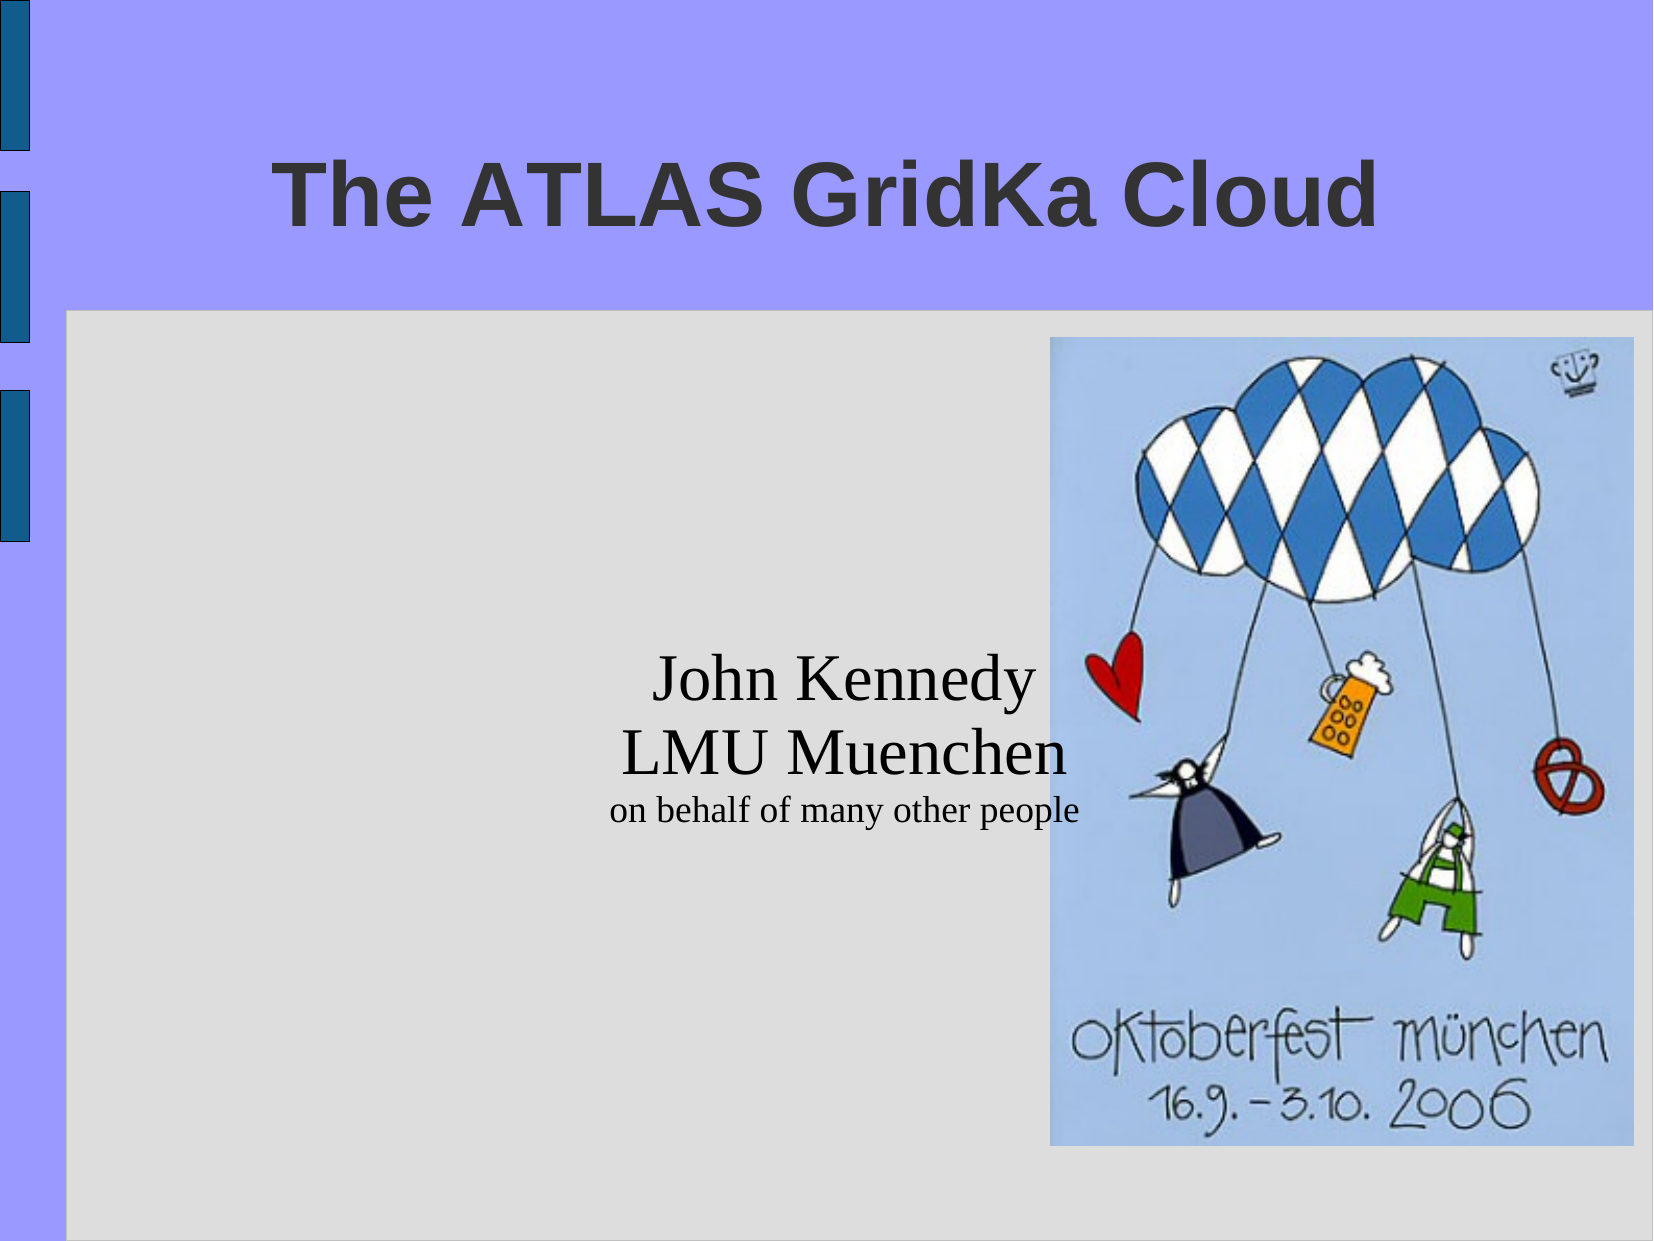

# The ATLAS GridKa Cloud
John Kennedy
LMU Muenchen
on behalf of many other people